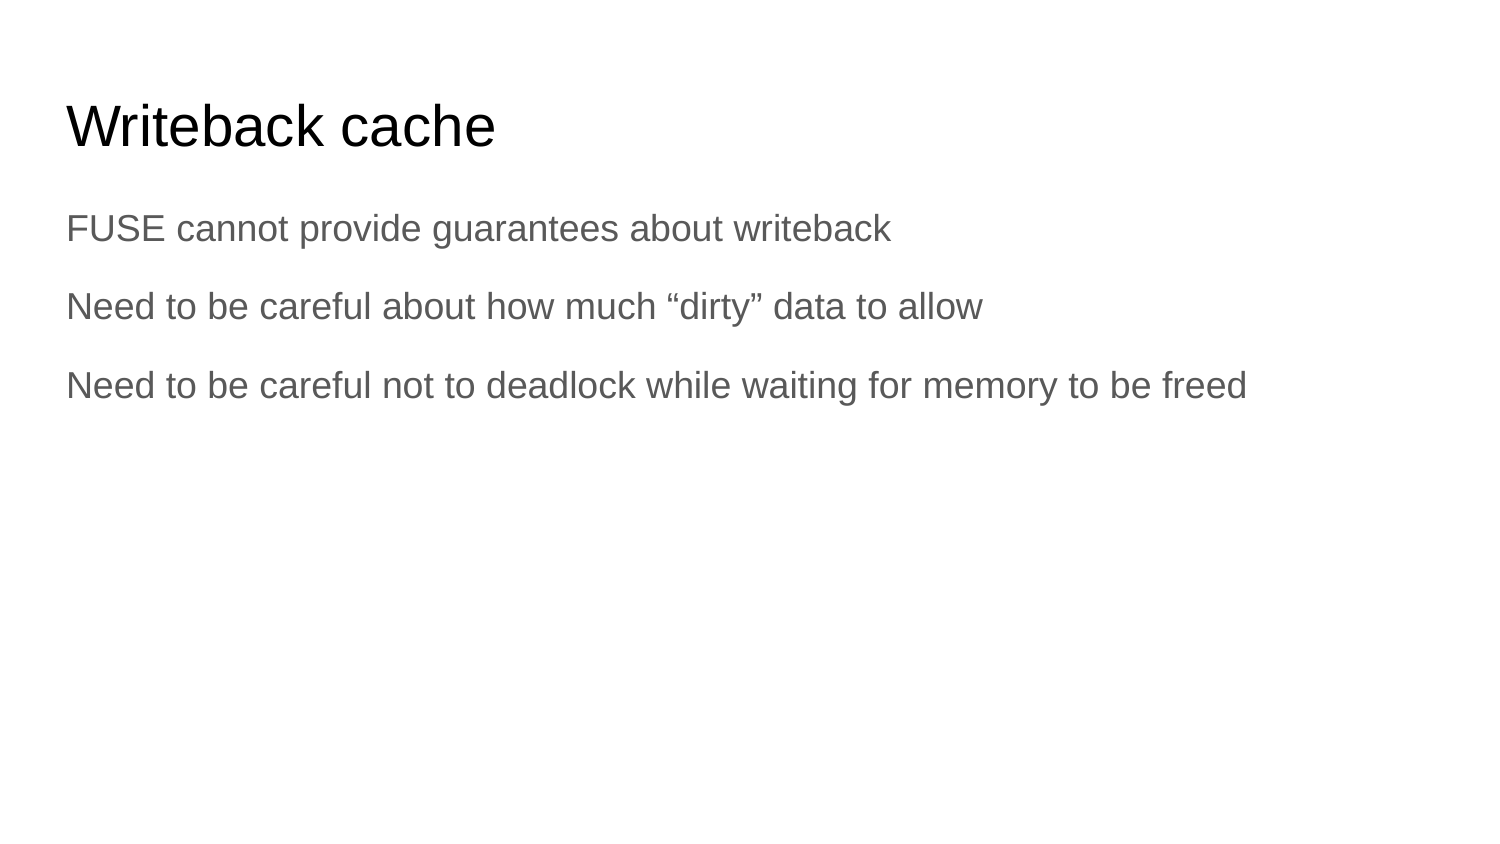

# Writeback cache
FUSE cannot provide guarantees about writeback
Need to be careful about how much “dirty” data to allow
Need to be careful not to deadlock while waiting for memory to be freed